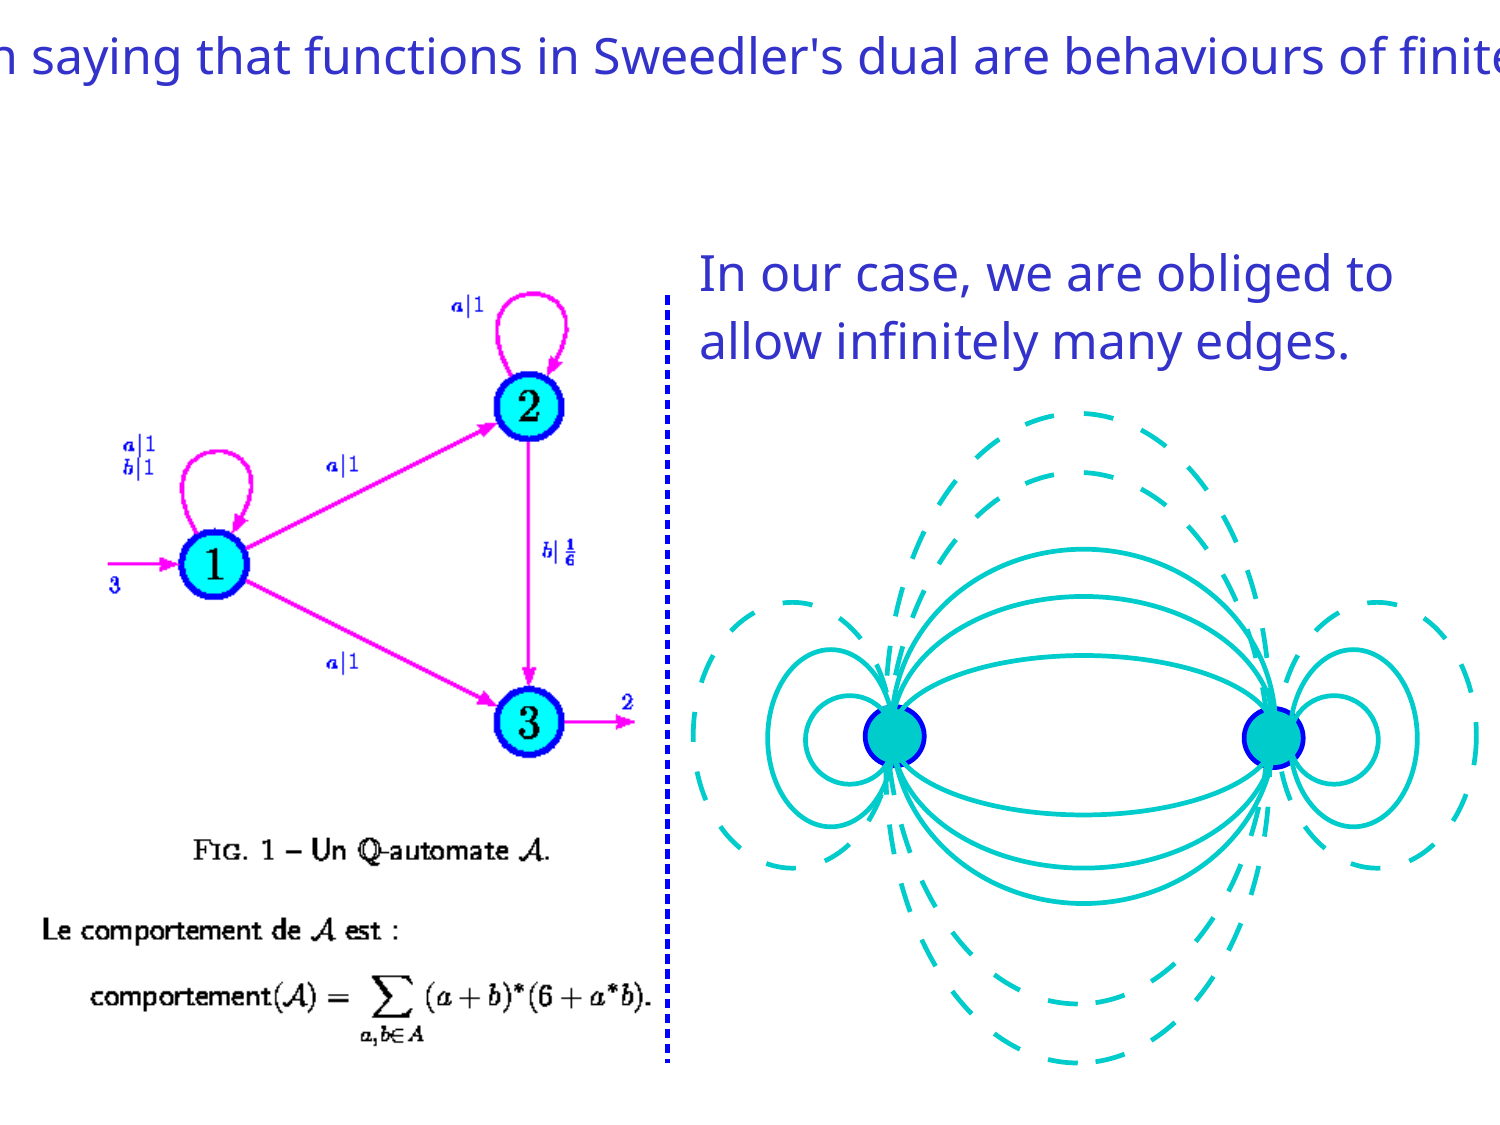

iii) Schützenberger's theorem could be rephrased in saying that functions in Sweedler's dual are behaviours of finite (state and alphabet) automata.
In our case, we are obliged to allow infinitely many edges.